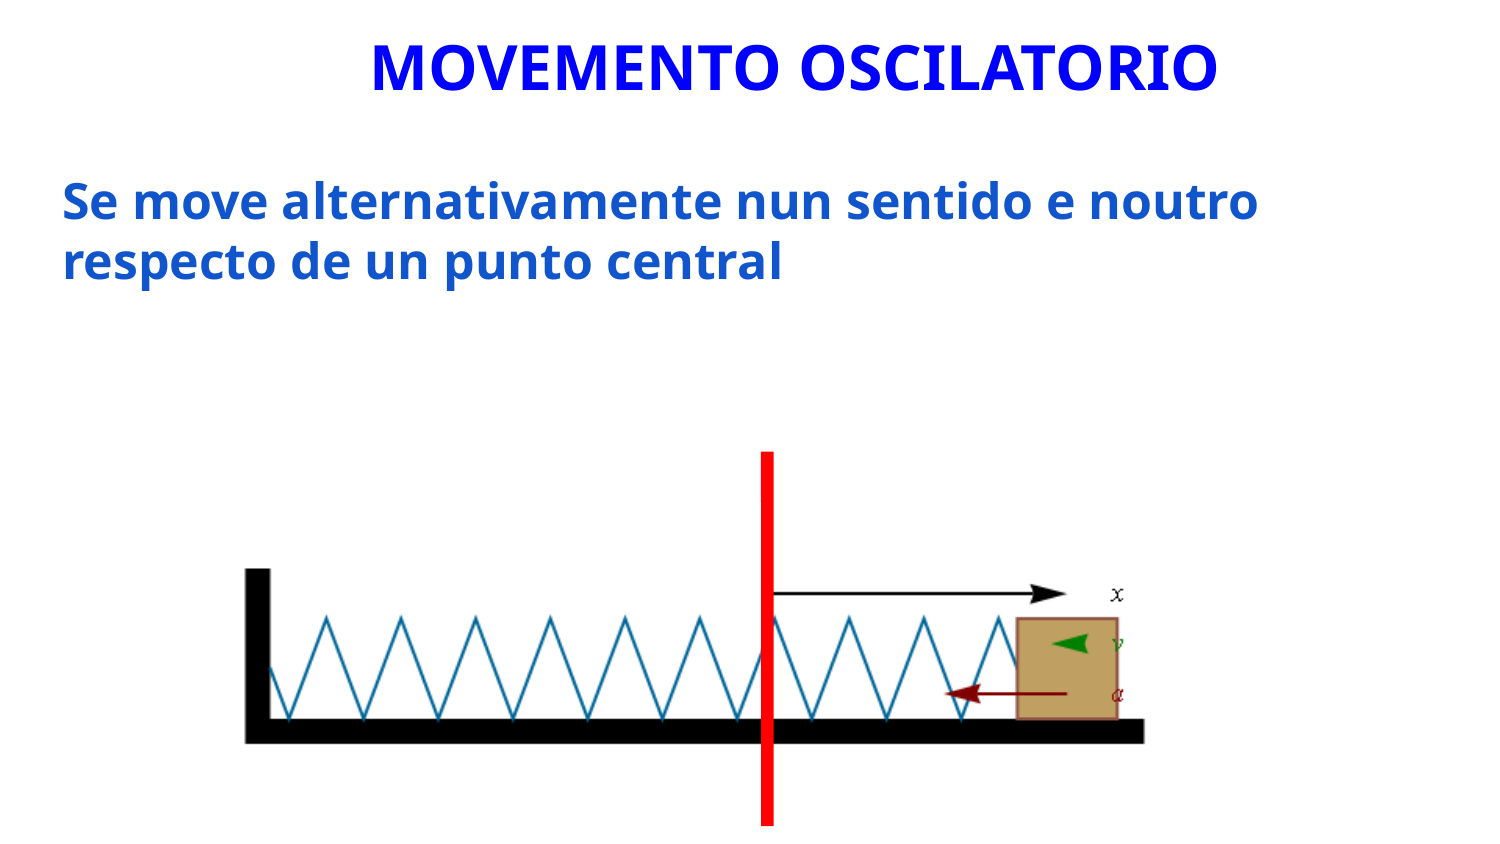

MOVEMENTO OSCILATORIO
Se move alternativamente nun sentido e noutro respecto de un punto central